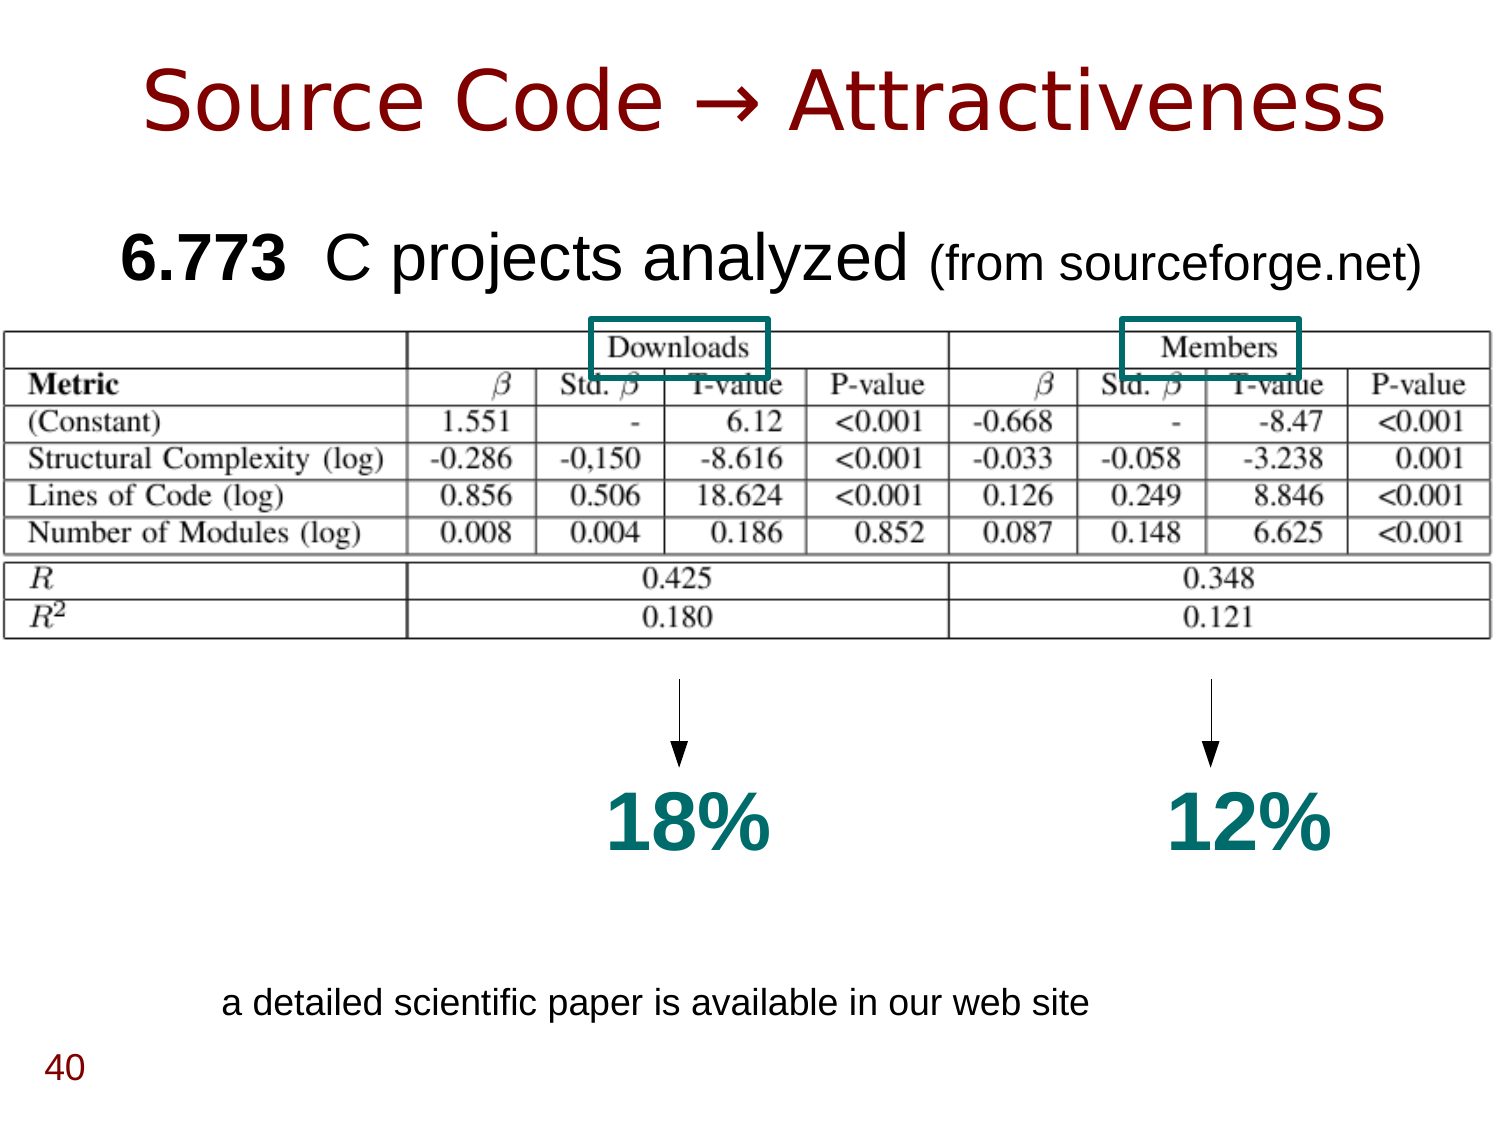

# Source Code → Attractiveness
6.773 C projects analyzed (from sourceforge.net)
18%
12%
a detailed scientific paper is available in our web site